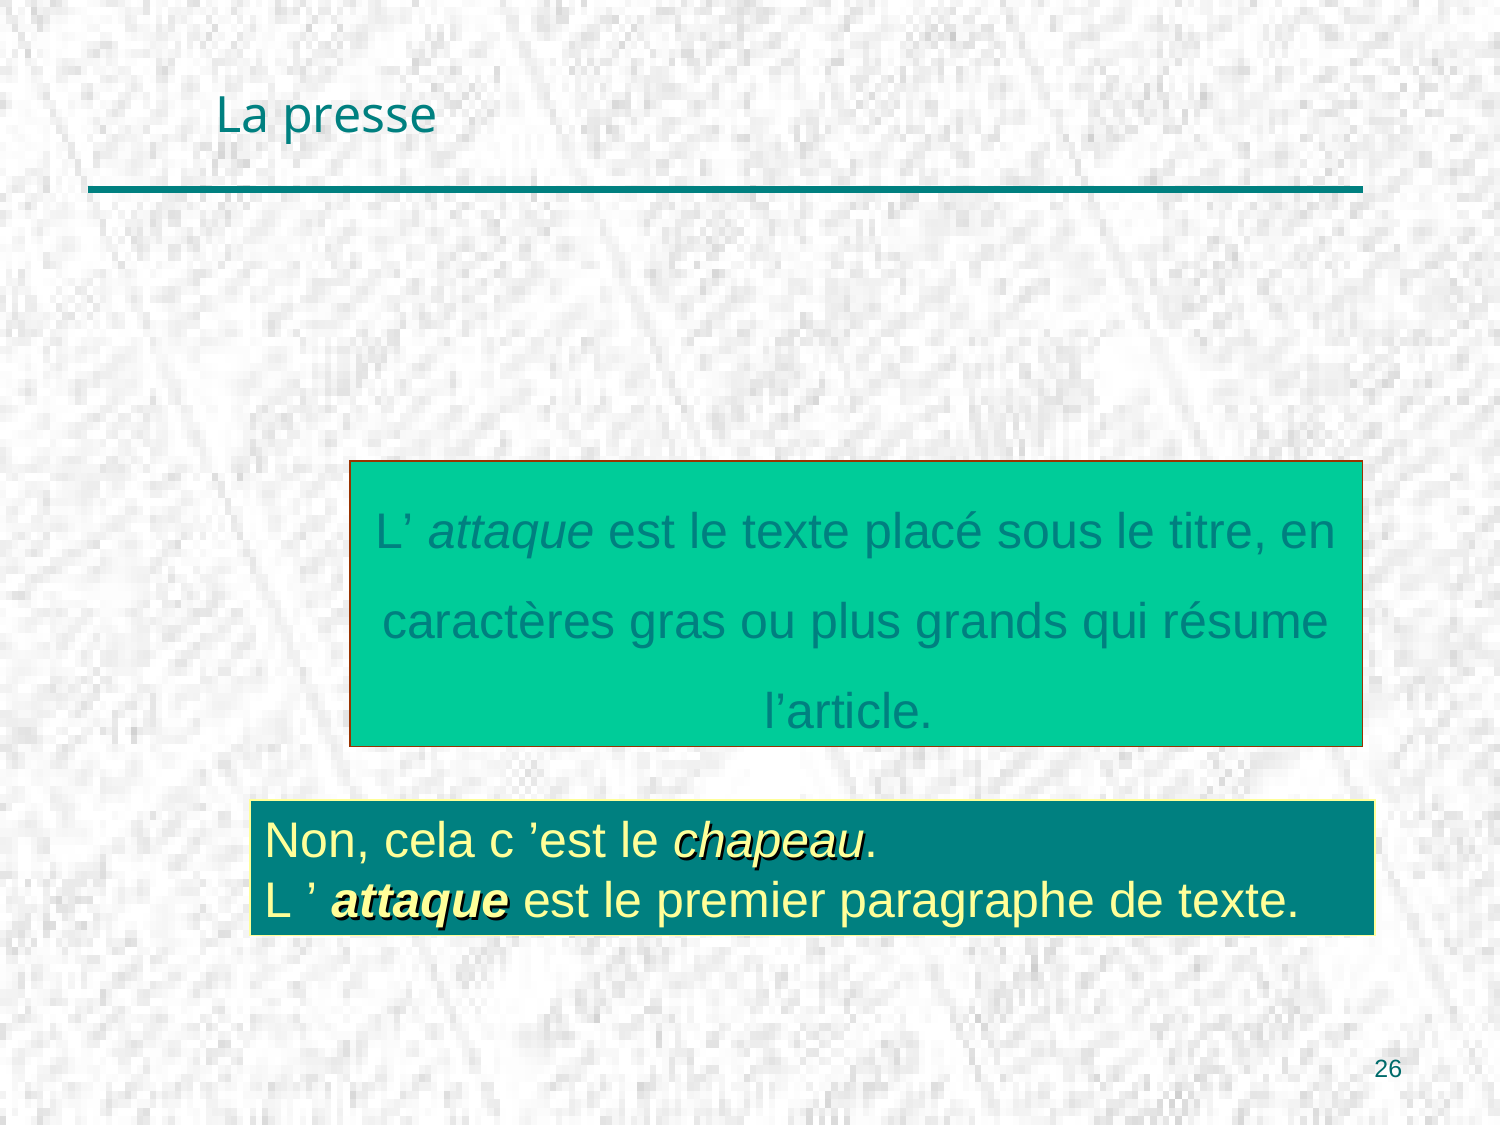

La presse
L’ attaque est le texte placé sous le titre, en caractères gras ou plus grands qui résume l’article.
Non, cela c ’est le chapeau.
L ’ attaque est le premier paragraphe de texte.
26